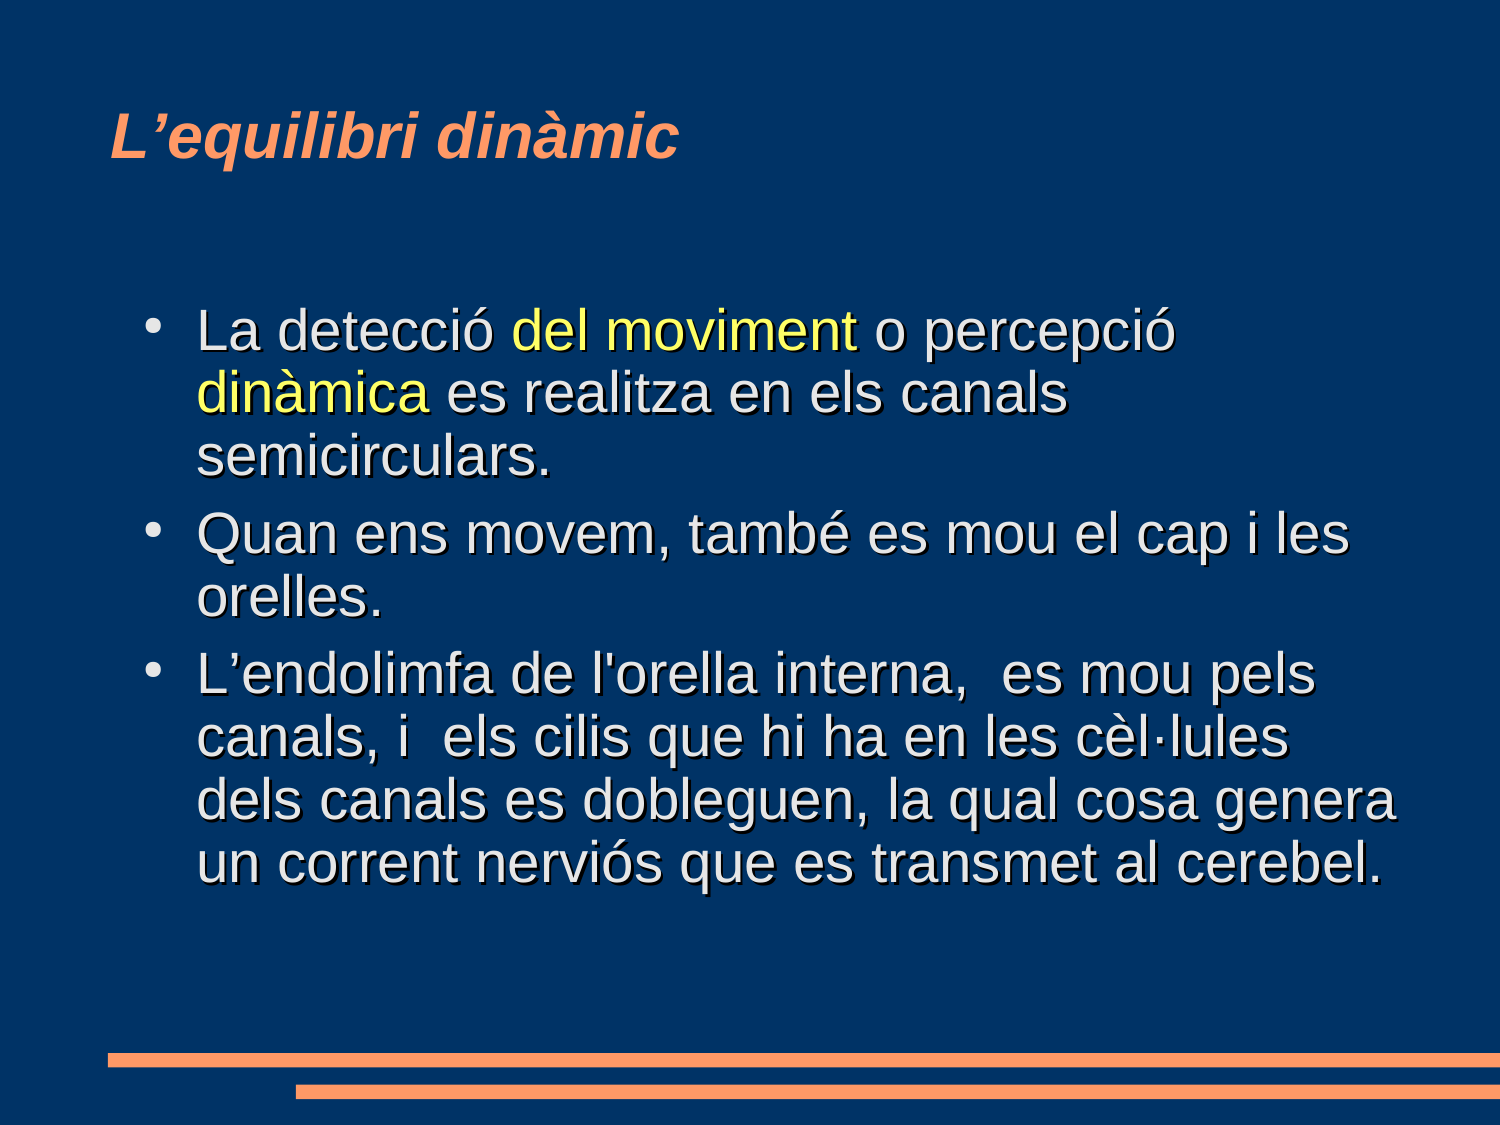

L’equilibri dinàmic
# La detecció del moviment o percepció dinàmica es realitza en els canals semicirculars.
Quan ens movem, també es mou el cap i les orelles.
L’endolimfa de l'orella interna, es mou pels canals, i els cilis que hi ha en les cèl·lules dels canals es dobleguen, la qual cosa genera un corrent nerviós que es transmet al cerebel.